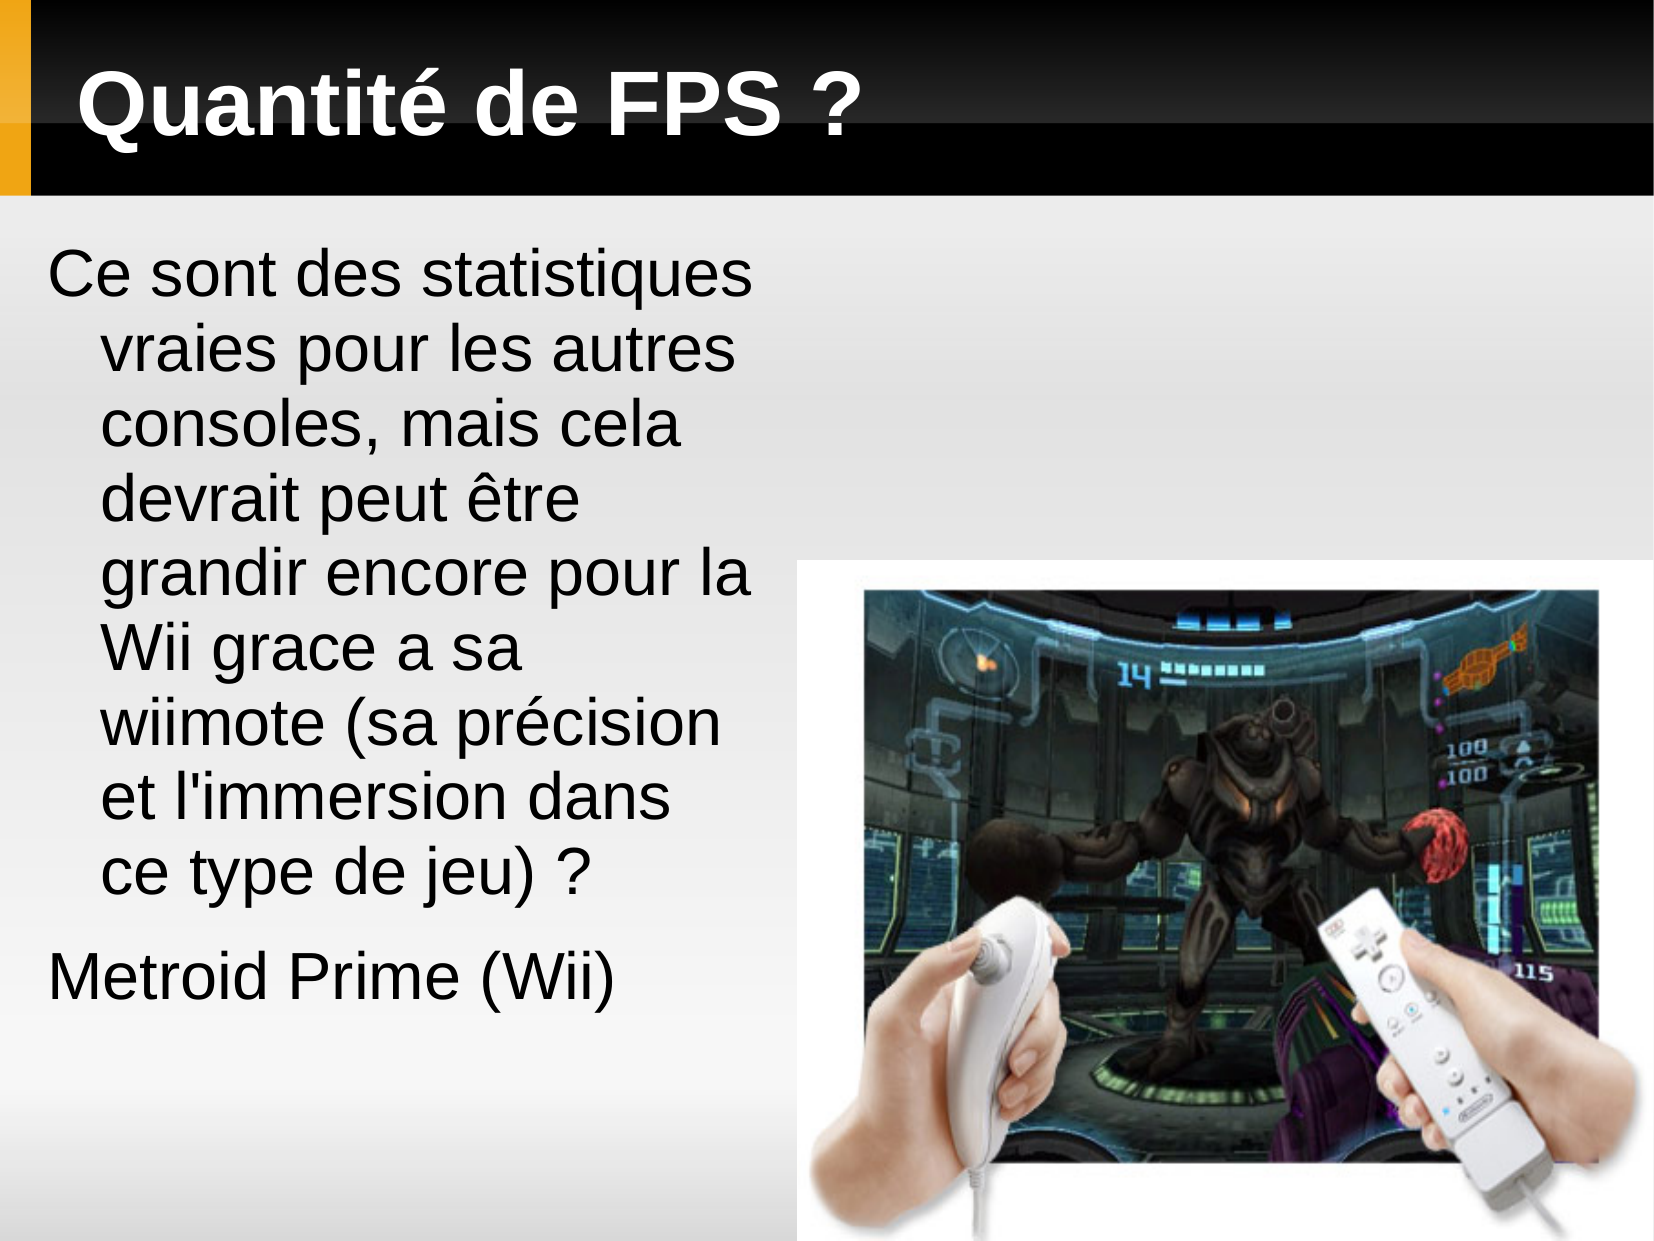

# Quantité de FPS ?
Ce sont des statistiques vraies pour les autres consoles, mais cela devrait peut être grandir encore pour la Wii grace a sa wiimote (sa précision et l'immersion dans ce type de jeu) ?
Metroid Prime (Wii)